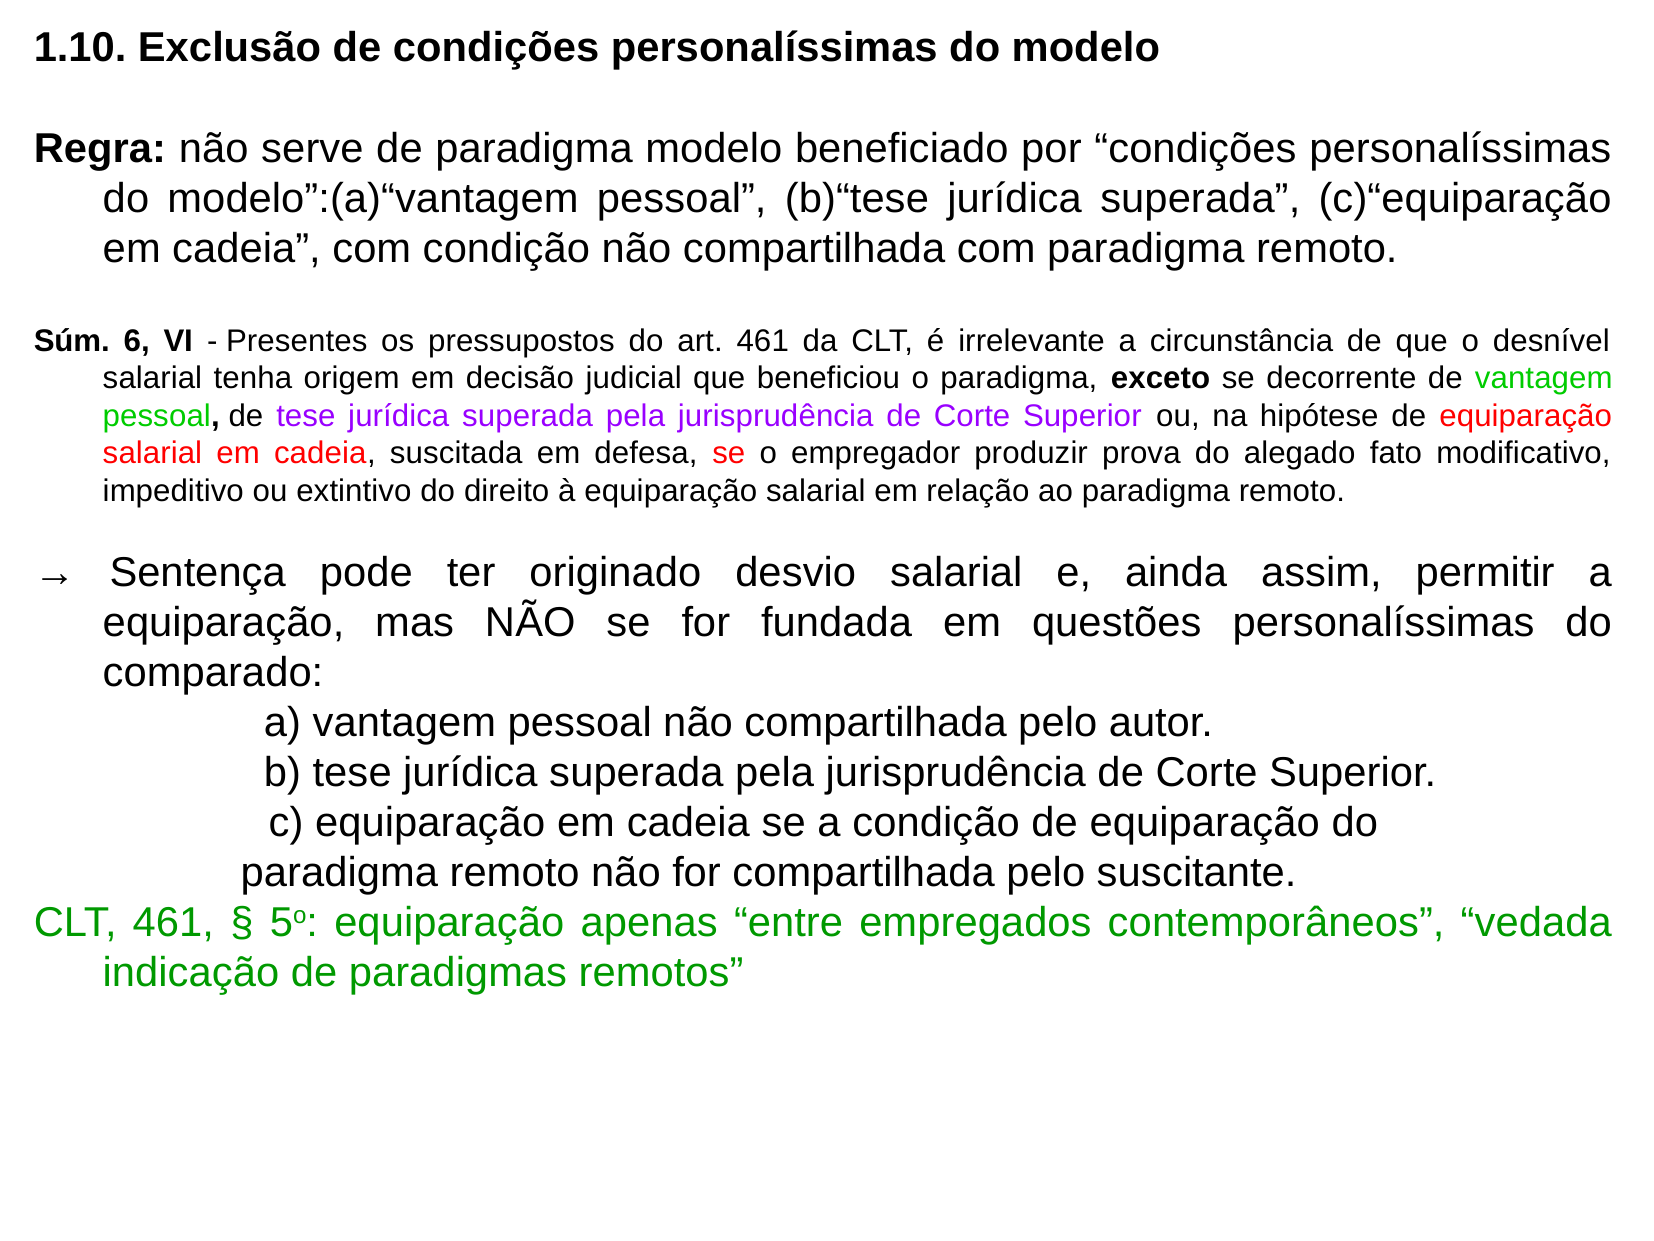

1.10. Exclusão de condições personalíssimas do modelo
Regra: não serve de paradigma modelo beneficiado por “condições personalíssimas do modelo”:(a)“vantagem pessoal”, (b)“tese jurídica superada”, (c)“equiparação em cadeia”, com condição não compartilhada com paradigma remoto.
Súm. 6, VI - Presentes os pressupostos do art. 461 da CLT, é irrelevante a circunstância de que o desnível salarial tenha origem em decisão judicial que beneficiou o paradigma, exceto se decorrente de vantagem pessoal, de tese jurídica superada pela jurisprudência de Corte Superior ou, na hipótese de equiparação salarial em cadeia, suscitada em defesa, se o empregador produzir prova do alegado fato modificativo, impeditivo ou extintivo do direito à equiparação salarial em relação ao paradigma remoto.
→ Sentença pode ter originado desvio salarial e, ainda assim, permitir a equiparação, mas NÃO se for fundada em questões personalíssimas do comparado:
 a) vantagem pessoal não compartilhada pelo autor.
 b) tese jurídica superada pela jurisprudência de Corte Superior.
 c) equiparação em cadeia se a condição de equiparação do paradigma remoto não for compartilhada pelo suscitante.
CLT, 461, § 5o: equiparação apenas “entre empregados contemporâneos”, “vedada indicação de paradigmas remotos”